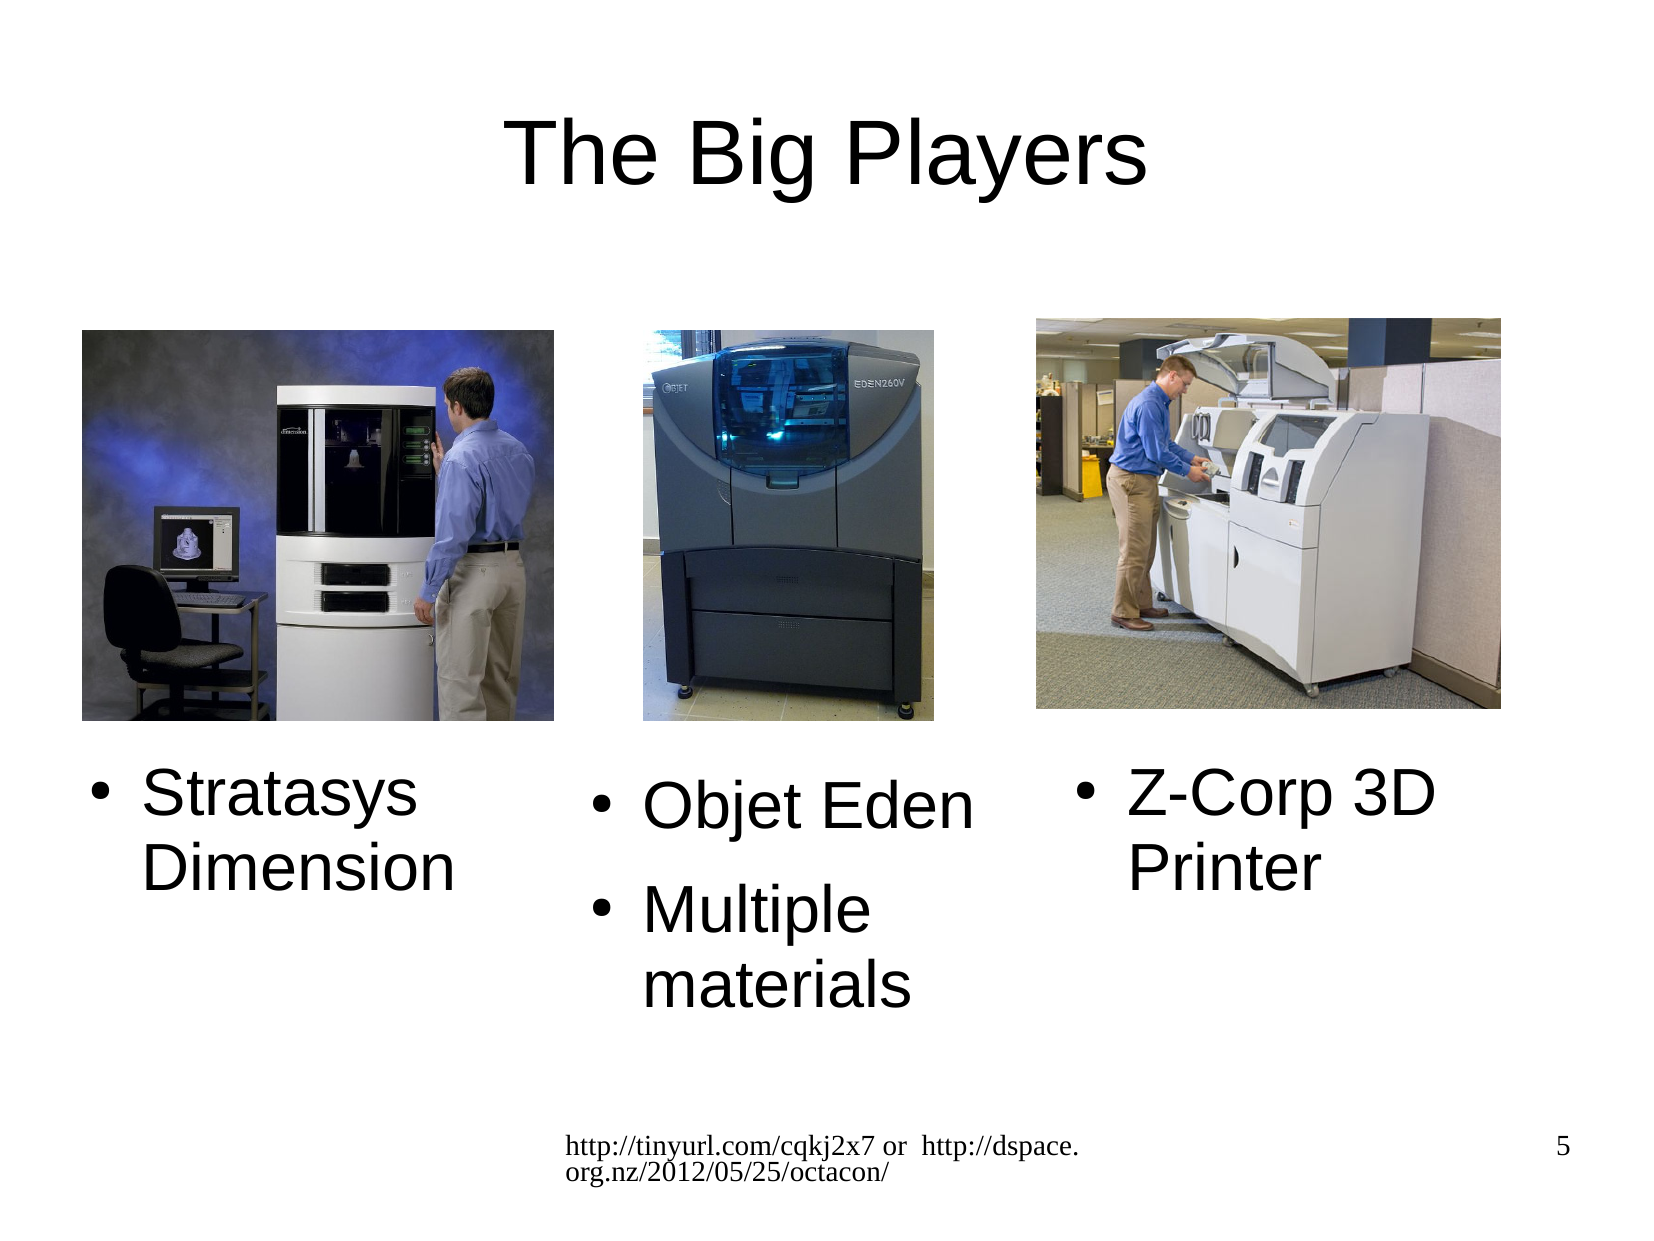

# The Big Players
Stratasys Dimension
Z-Corp 3D Printer
Objet Eden
Multiple materials
http://tinyurl.com/cqkj2x7 or http://dspace.org.nz/2012/05/25/octacon/
5